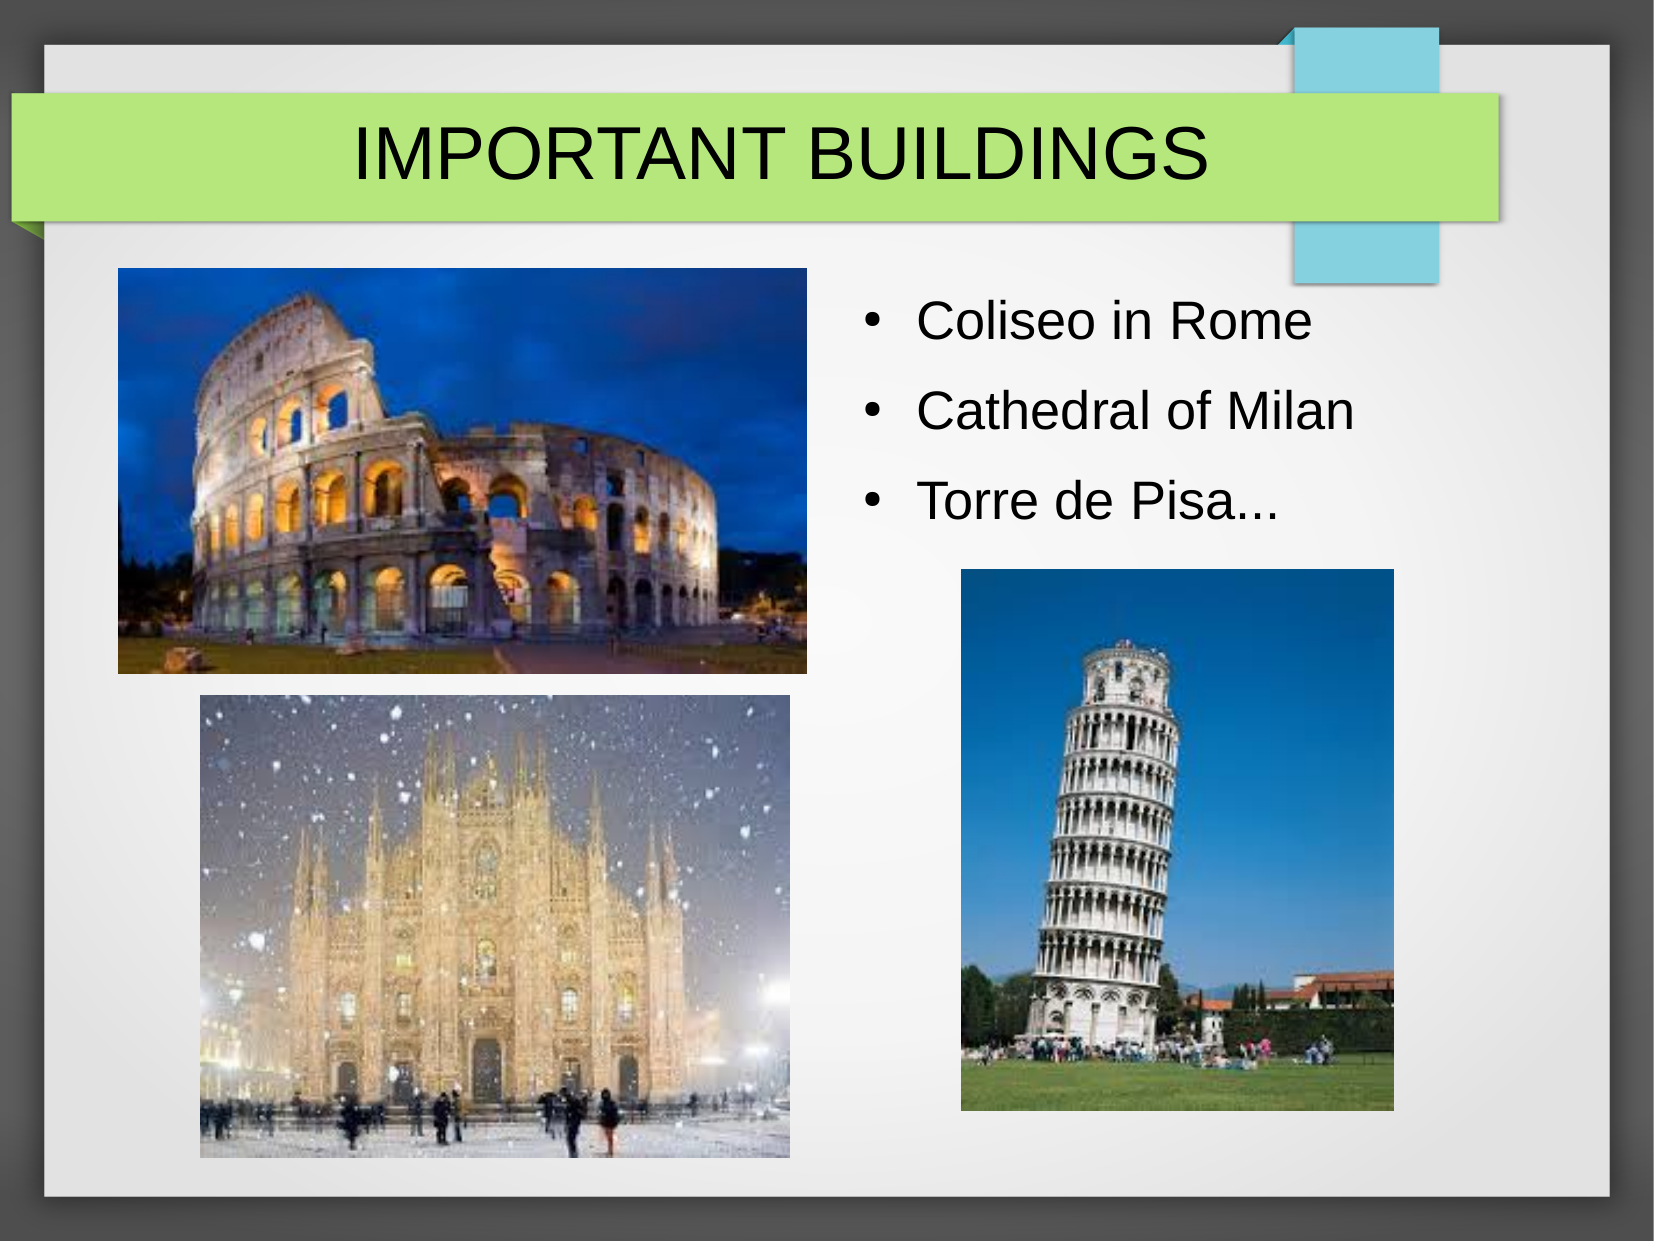

# IMPORTANT BUILDINGS
Coliseo in Rome
Cathedral of Milan
Torre de Pisa...
Fontwork